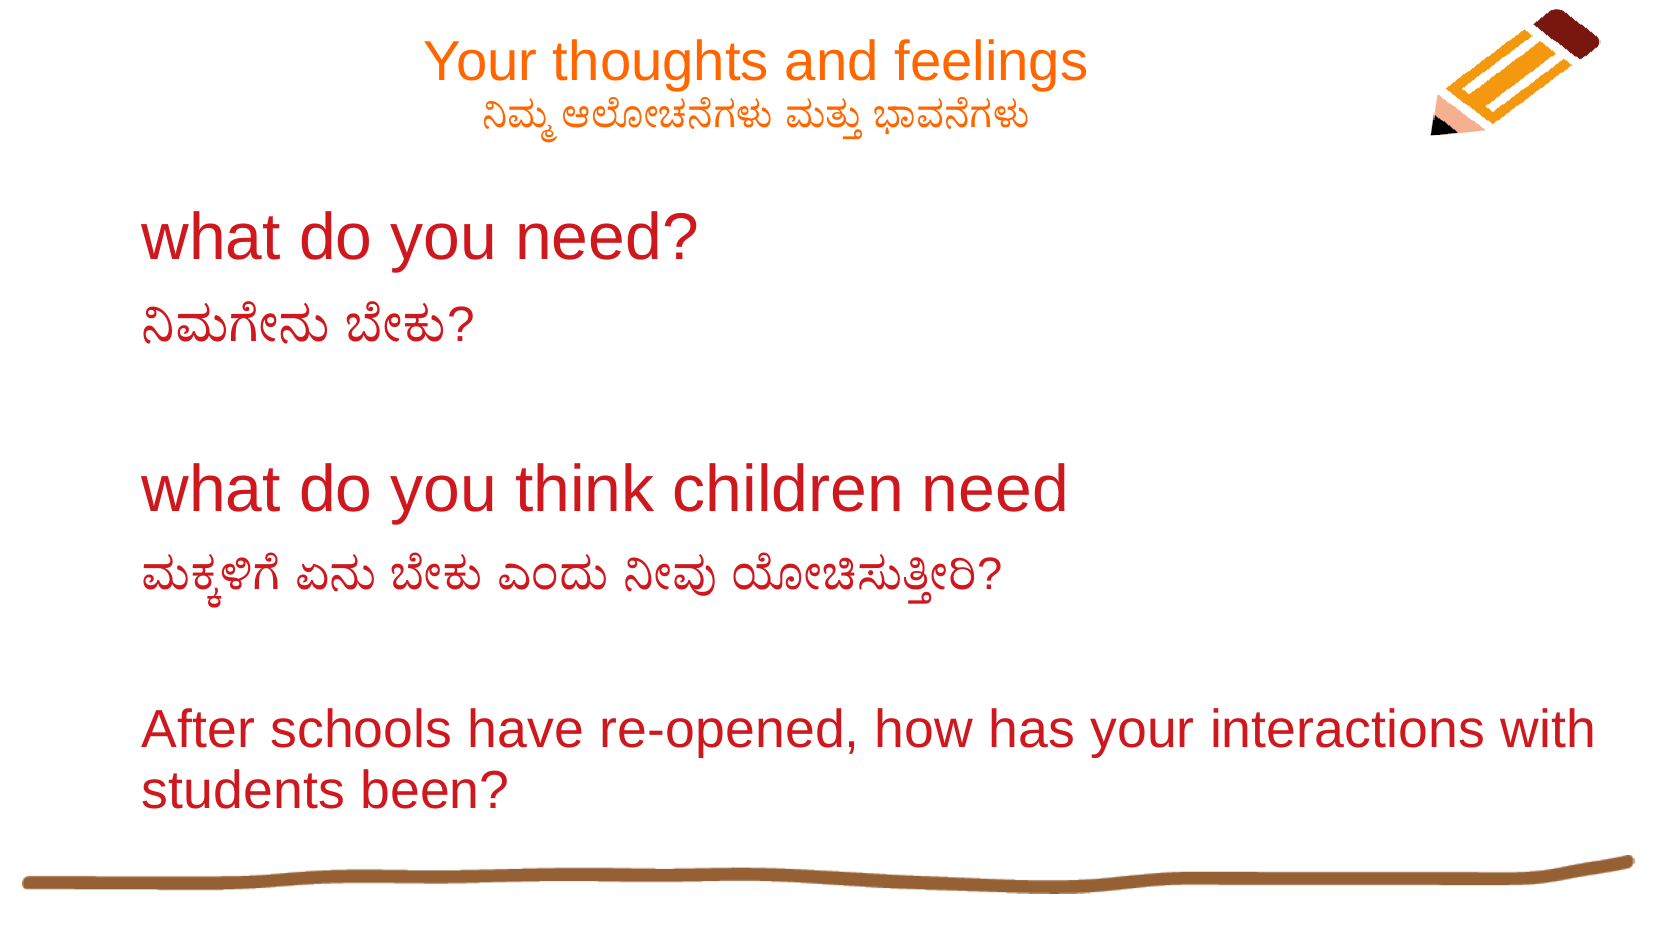

# Your thoughts and feelings ನಿಮ್ಮ ಆಲೋಚನೆಗಳು ಮತ್ತು ಭಾವನೆಗಳು
what do you need?
ನಿಮಗೇನು ಬೇಕು?
what do you think children need
ಮಕ್ಕಳಿಗೆ ಏನು ಬೇಕು ಎಂದು ನೀವು ಯೋಚಿಸುತ್ತೀರಿ?
After schools have re-opened, how has your interactions with students been?